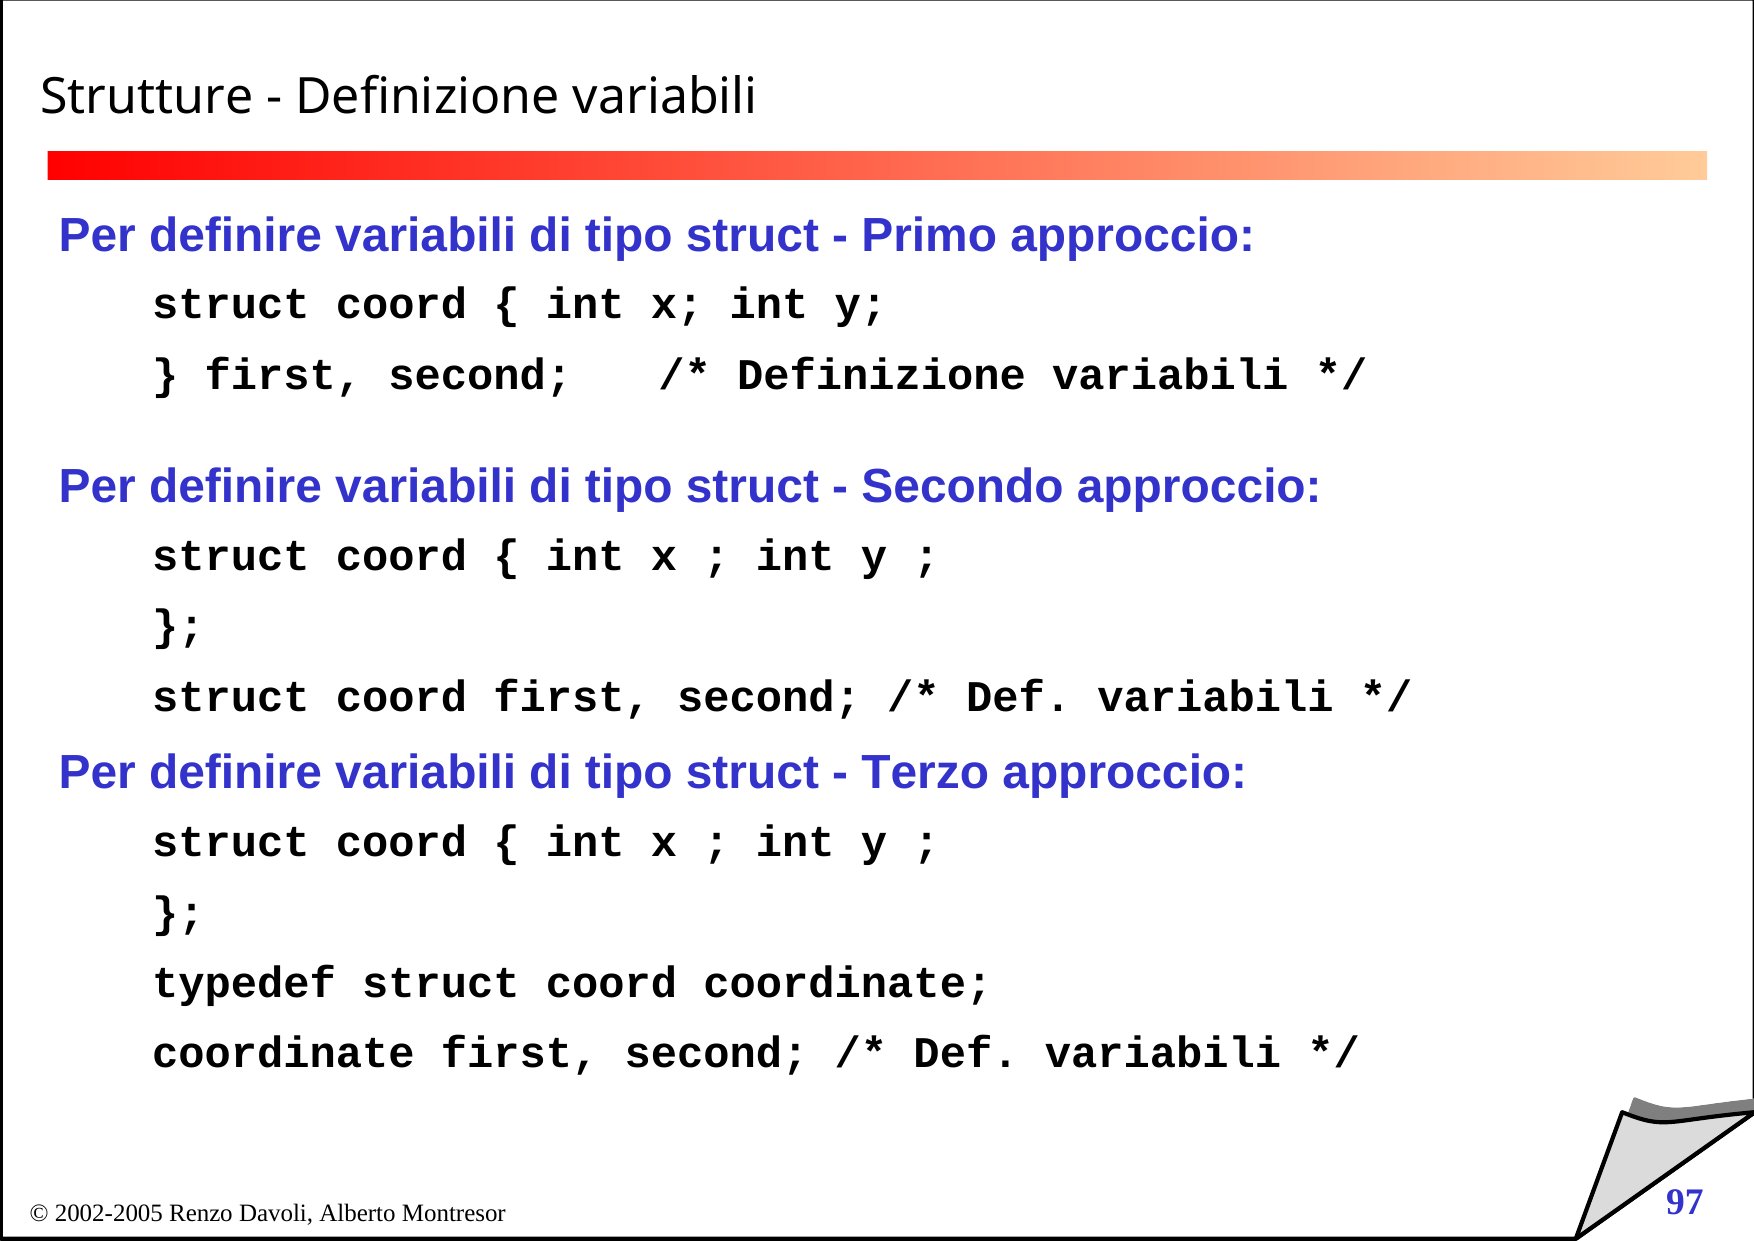

# Strutture - Definizione variabili
Per definire variabili di tipo struct - Primo approccio:
struct coord { int x; int y;
} first, second;	/* Definizione variabili */
Per definire variabili di tipo struct - Secondo approccio:
struct coord { int x ; int y ;
};
struct coord first, second; /* Def. variabili */
Per definire variabili di tipo struct - Terzo approccio:
struct coord { int x ; int y ;
};
typedef struct coord coordinate;
coordinate first, second; /* Def. variabili */